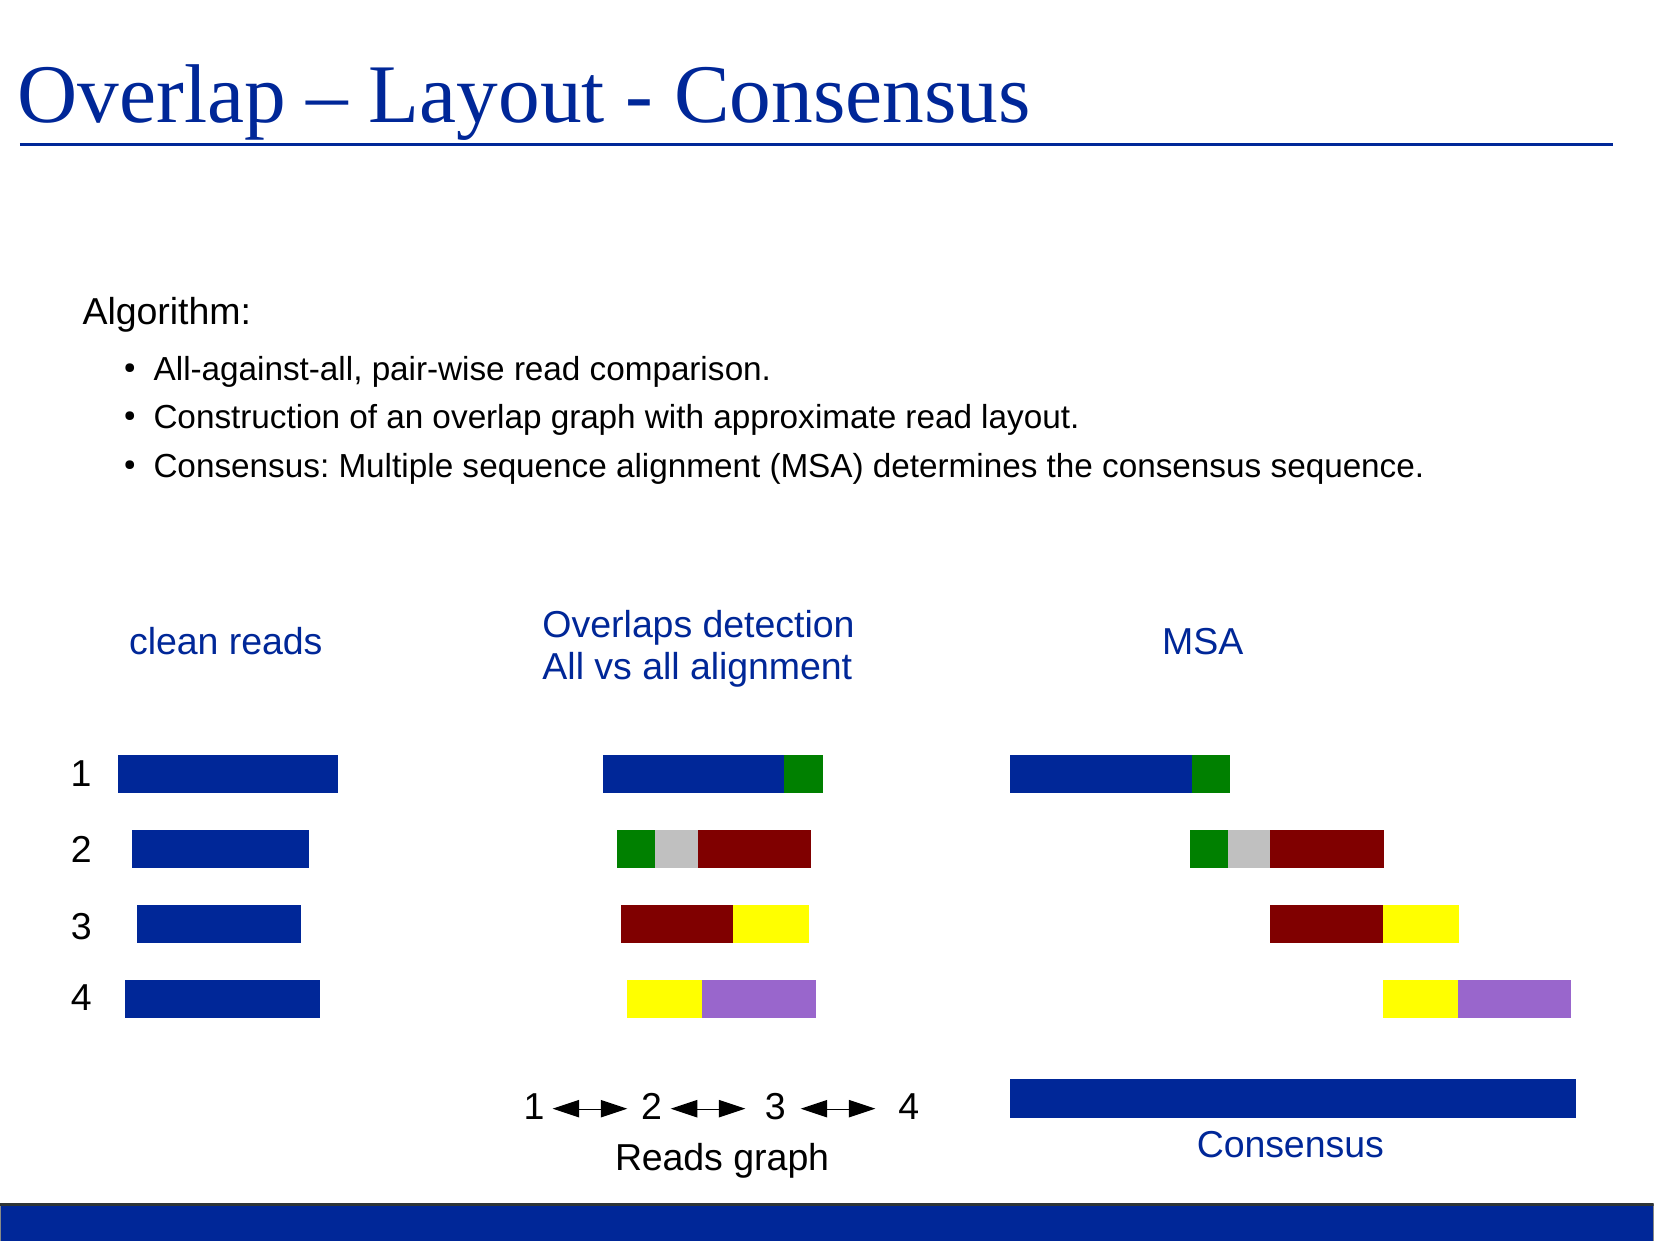

# Overlap – Layout - Consensus
Algorithm:
All-against-all, pair-wise read comparison.
Construction of an overlap graph with approximate read layout.
Consensus: Multiple sequence alignment (MSA) determines the consensus sequence.
Overlaps detection
All vs all alignment
clean reads
MSA
1
2
3
4
3
2
1
4
Consensus
Reads graph